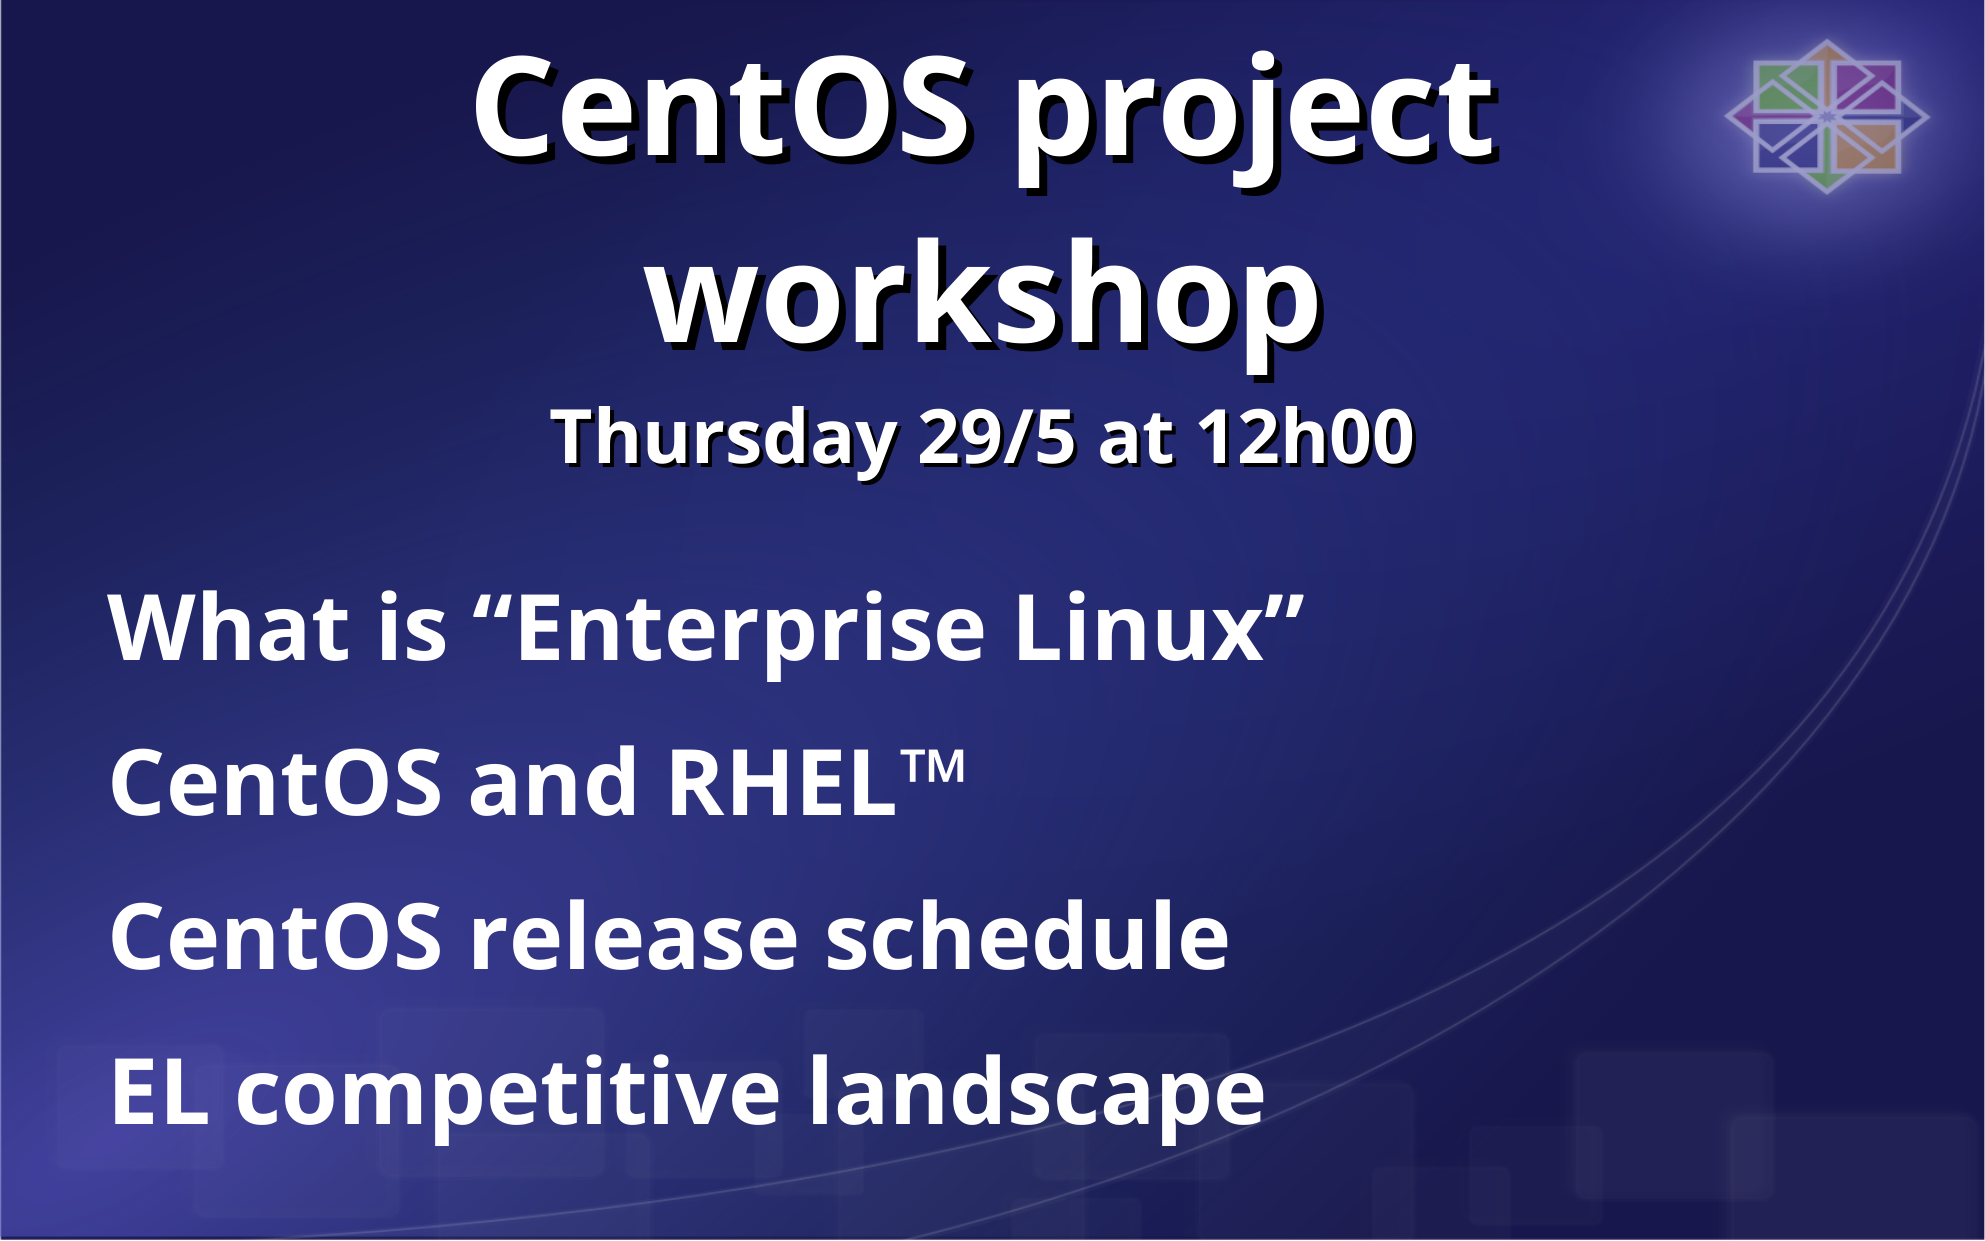

# CentOS project workshop Thursday 29/5 at 12h00
What is “Enterprise Linux”
CentOS and RHEL™
CentOS release schedule
EL competitive landscape